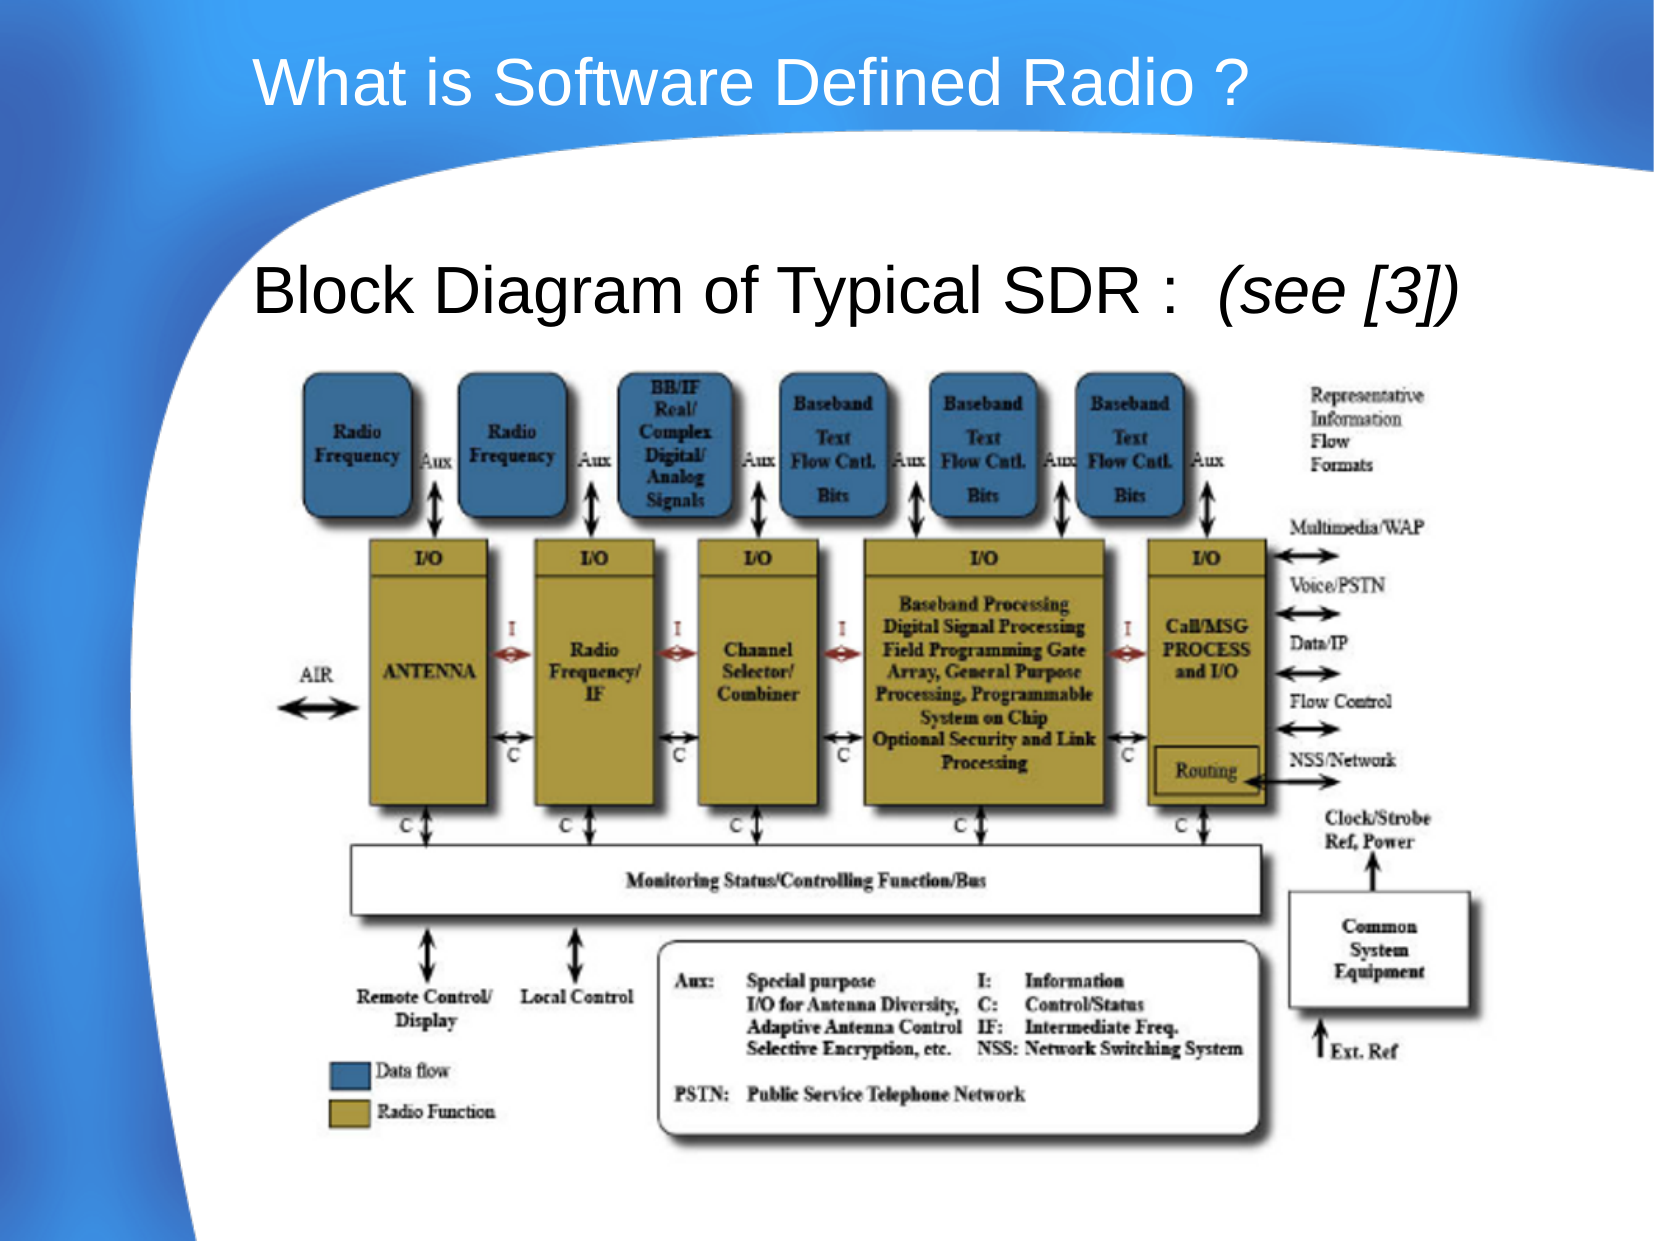

# What is Software Defined Radio ?
Block Diagram of Typical SDR : (see [3])